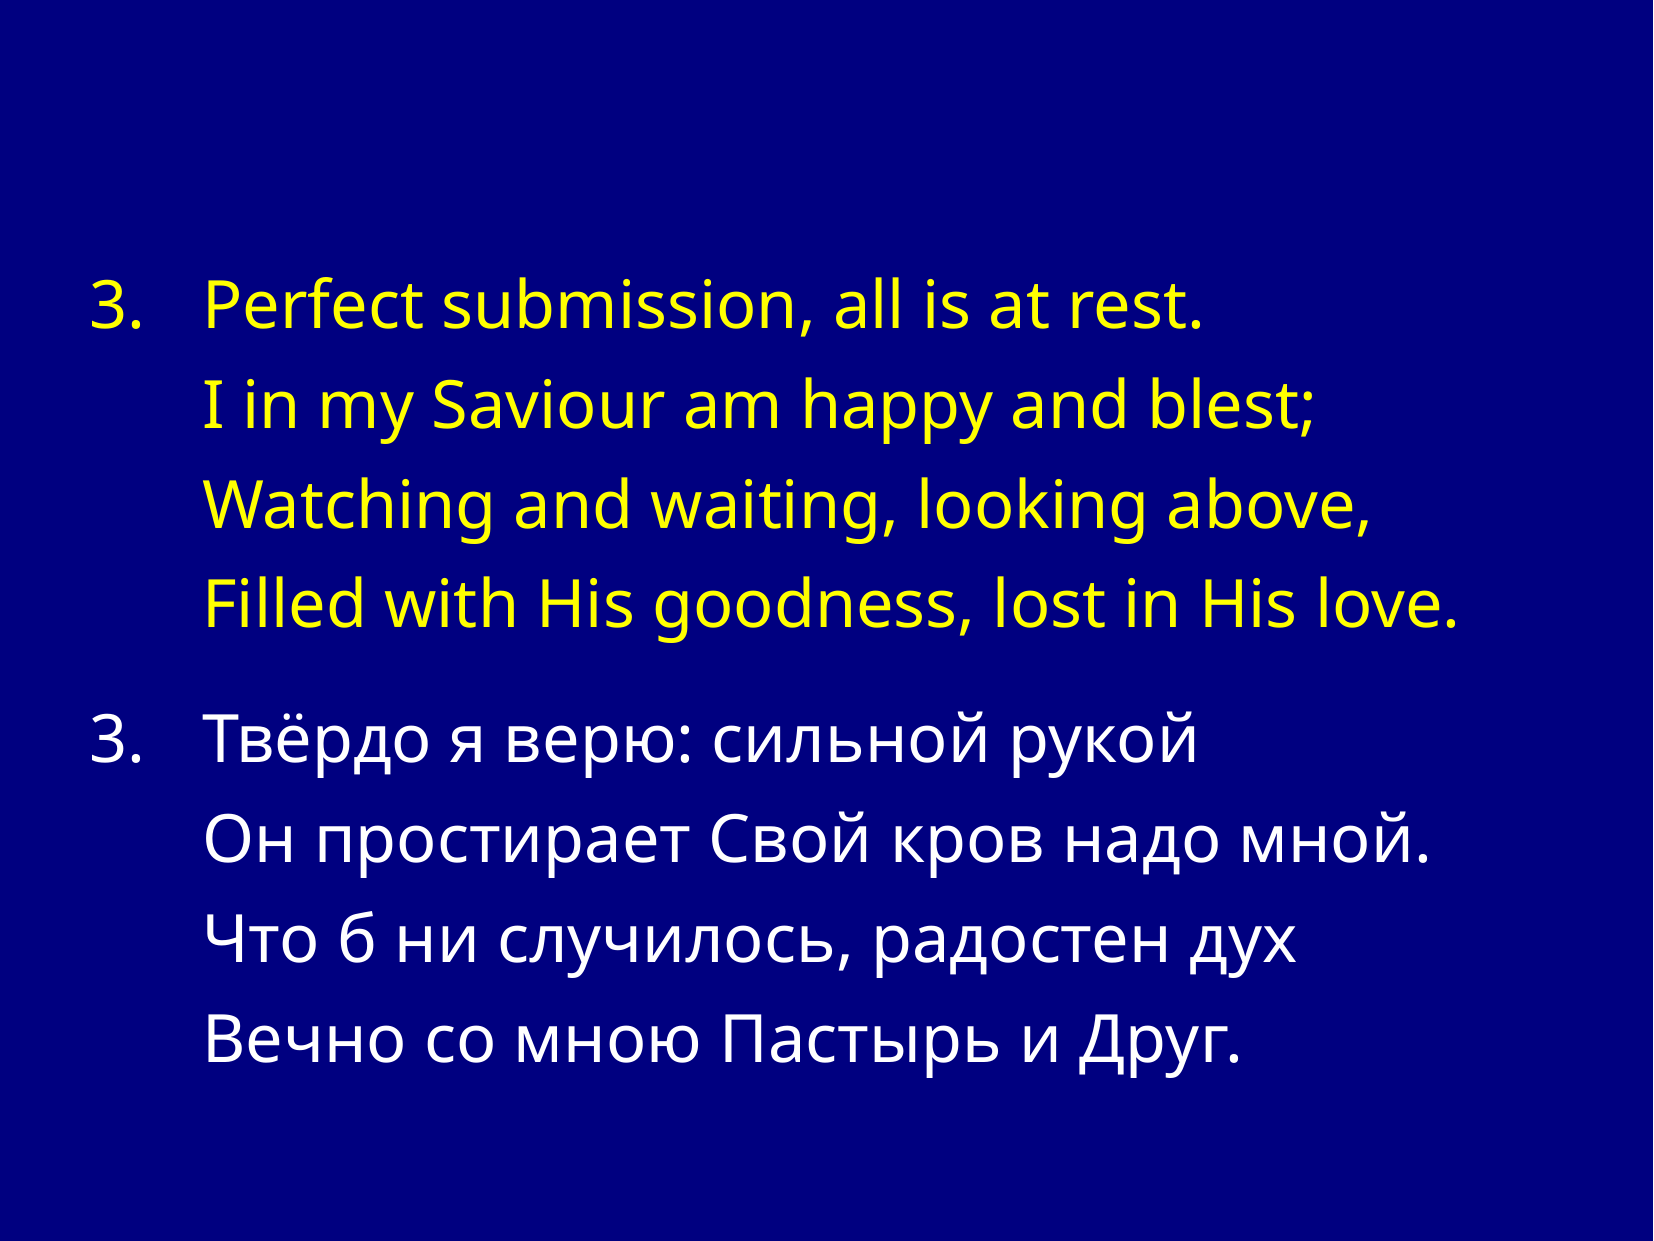

3.	Perfect submission, all is at rest.
	I in my Saviour am happy and blest;
	Watching and waiting, looking above,
	Filled with His goodness, lost in His love.
3.	Твёрдо я верю: сильной рукой
	Он простирает Свой кров надо мной.
	Что б ни случилось, радостен дух
	Вечно со мною Пастырь и Друг.